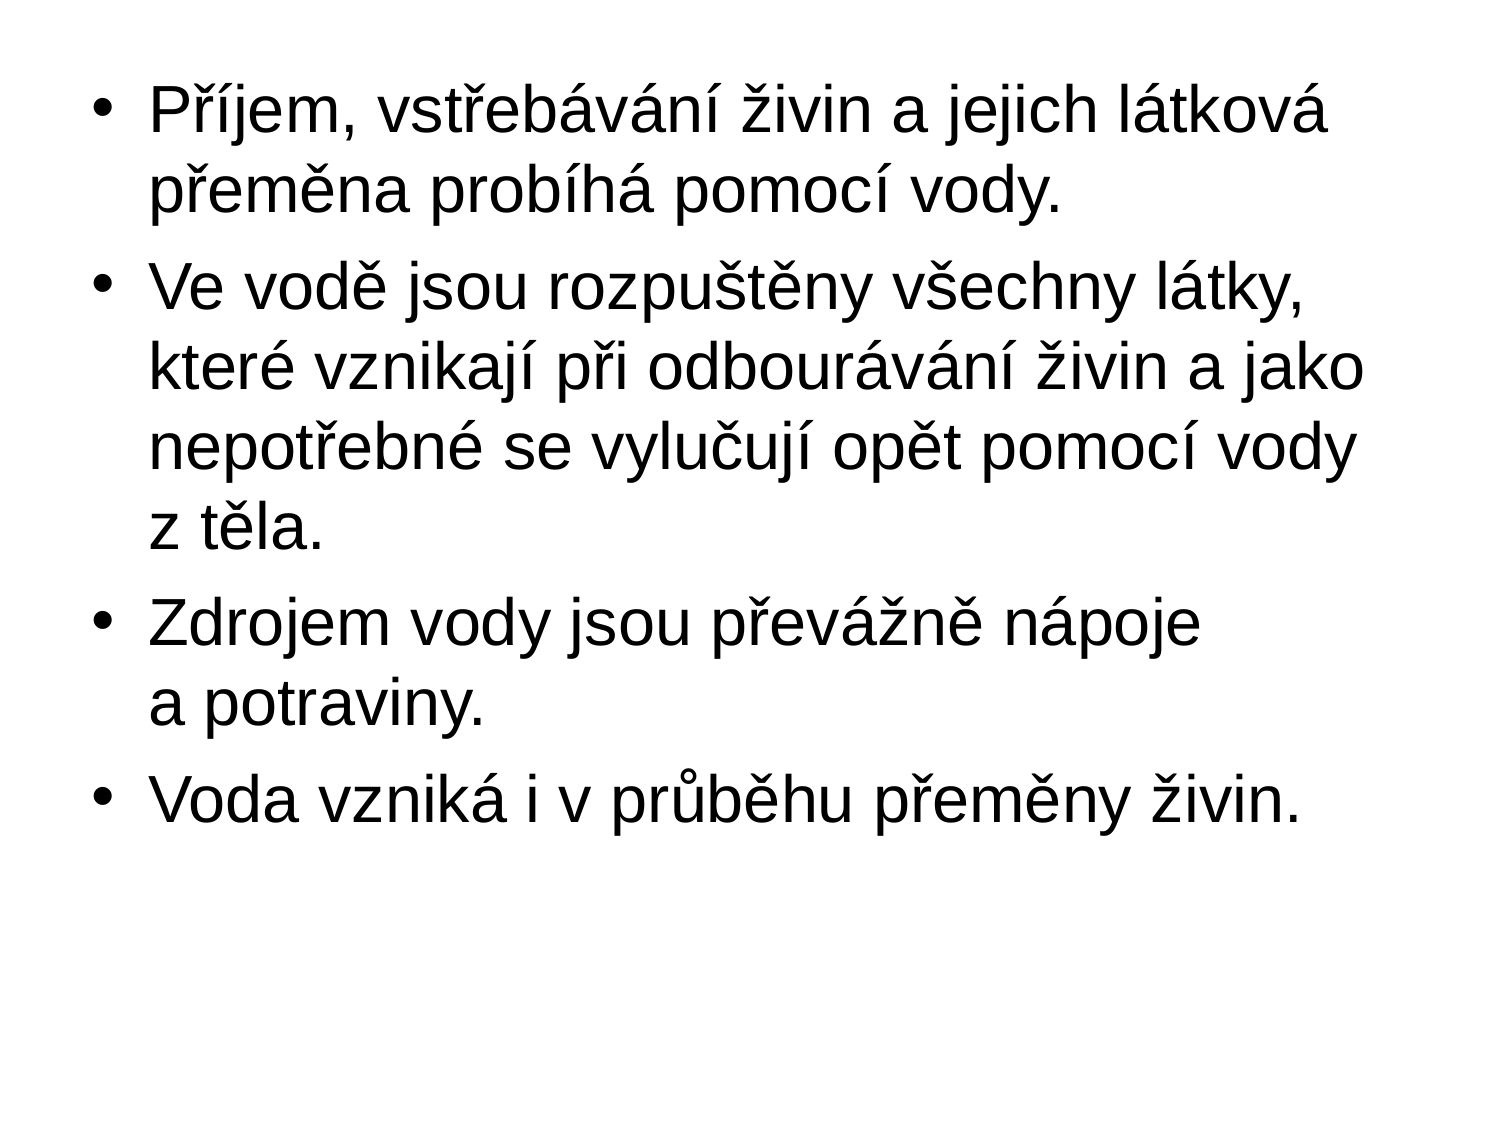

# Příjem, vstřebávání živin a jejich látková přeměna probíhá pomocí vody.
Ve vodě jsou rozpuštěny všechny látky, které vznikají při odbourávání živin a jako nepotřebné se vylučují opět pomocí vody
z těla.
Zdrojem vody jsou převážně nápoje
a potraviny.
Voda vzniká i v průběhu přeměny živin.